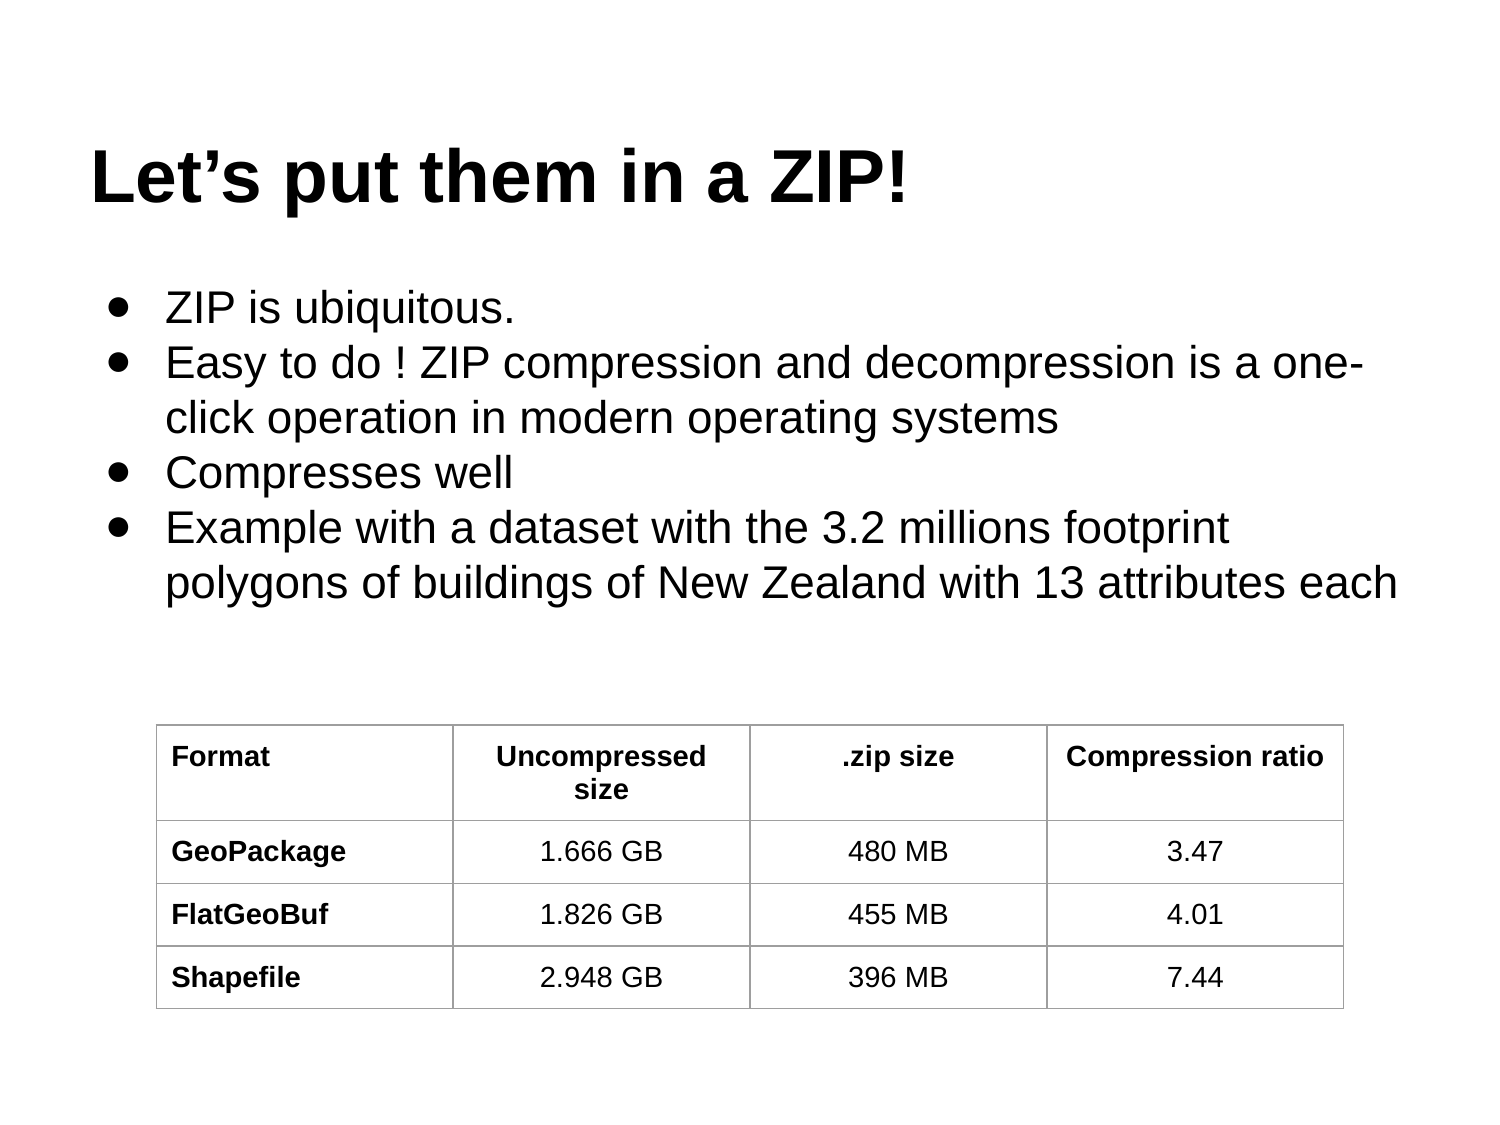

# Let’s put them in a ZIP!
ZIP is ubiquitous.
Easy to do ! ZIP compression and decompression is a one-click operation in modern operating systems
Compresses well
Example with a dataset with the 3.2 millions footprint polygons of buildings of New Zealand with 13 attributes each
| Format | Uncompressed size | .zip size | Compression ratio |
| --- | --- | --- | --- |
| GeoPackage | 1.666 GB | 480 MB | 3.47 |
| FlatGeoBuf | 1.826 GB | 455 MB | 4.01 |
| Shapefile | 2.948 GB | 396 MB | 7.44 |